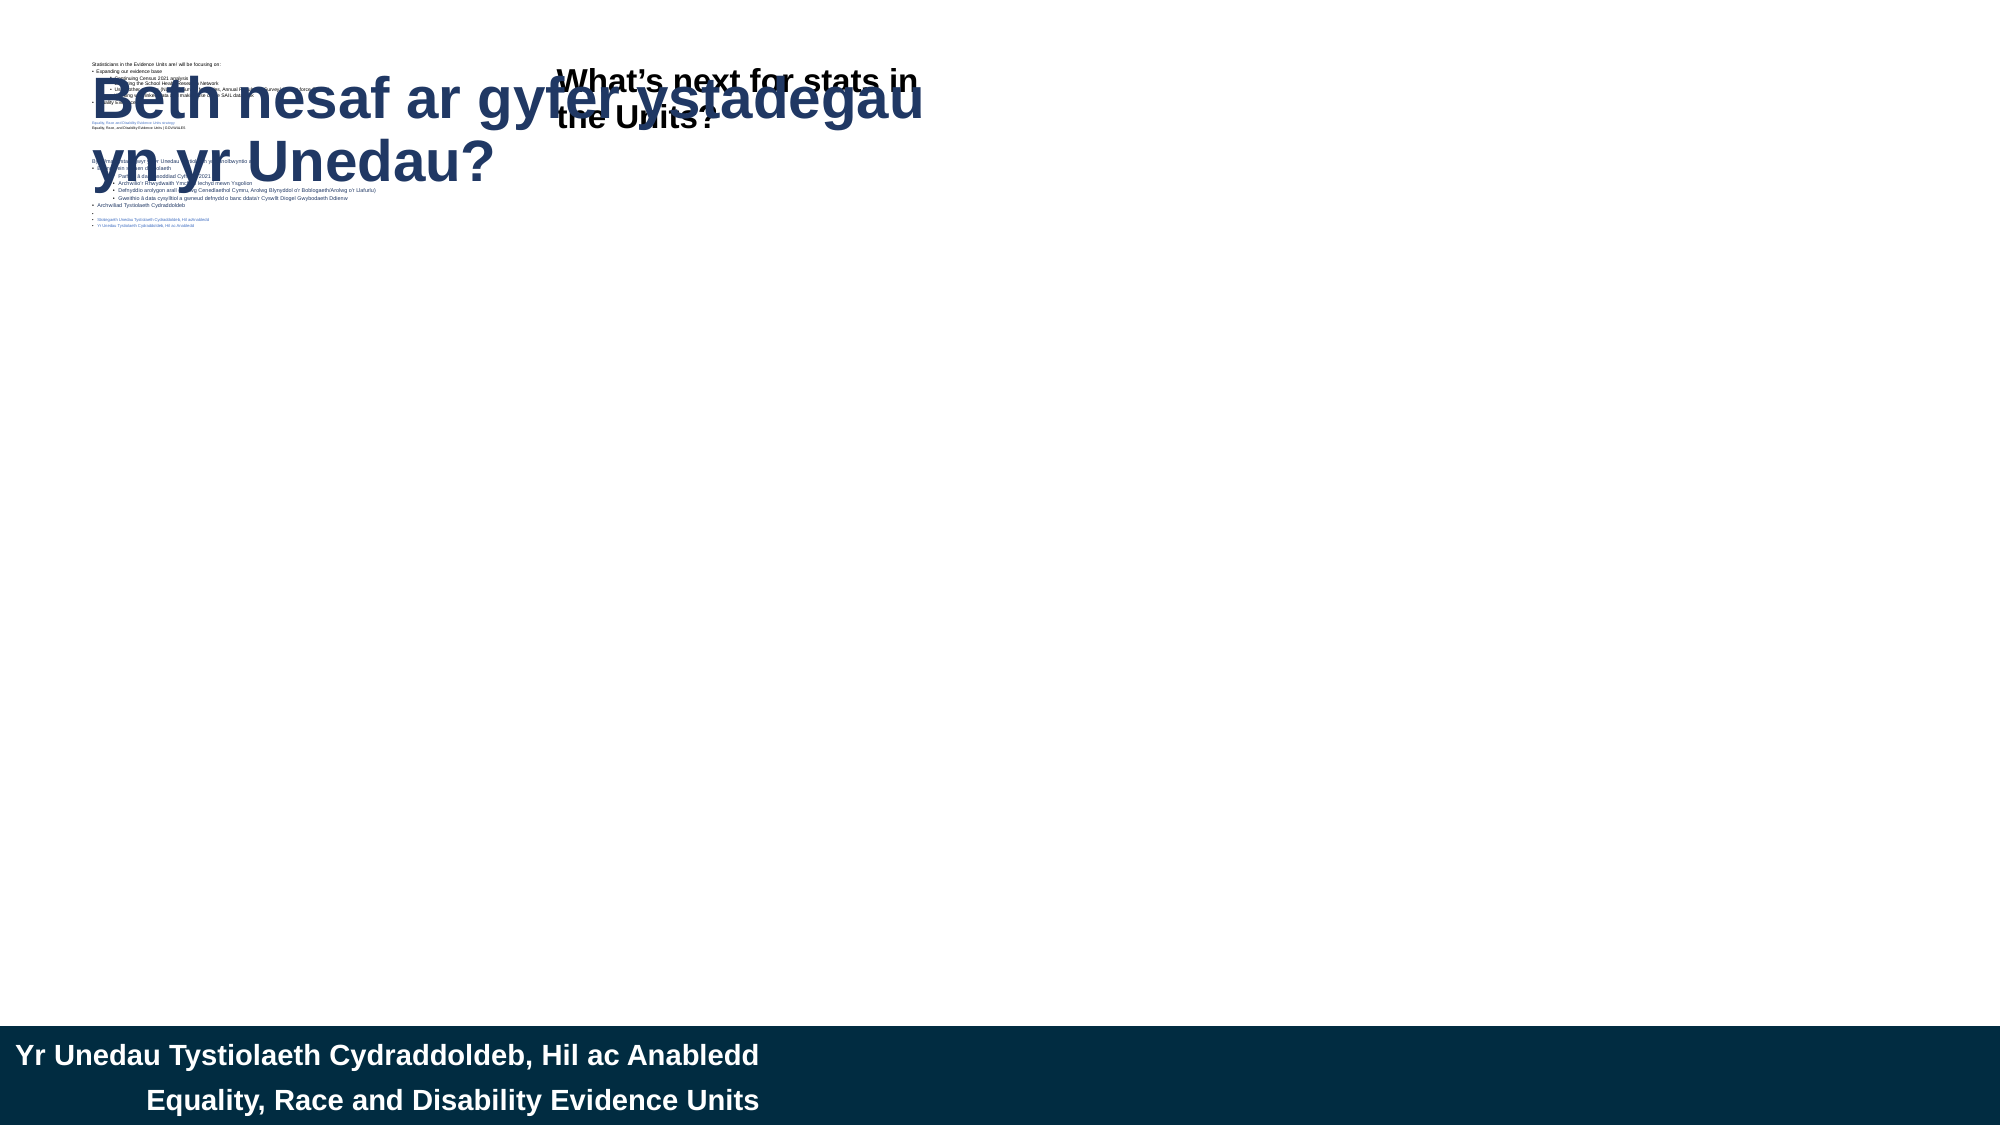

Beth nesaf ar gyfer ystadegau yn yr Unedau?
# Statisticians in the Evidence Units are/ will be focusing on:
Expanding our evidence base
Continuing Census 2021 analysis
Exploring the School Health Research Network
Using other surveys (National Survey for Wales, Annual Population Survey/ Labour force Survey)
Working with linked data and making use of the SAIL databank
Equality Evidence Audit
Equality, Race and Disability Evidence Units strategy
Equality, Race, and Disability Evidence Units | GOV.WALES
What’s next for stats in the Units?
Bydd/mae ystadegwyr yn yr Unedau Tystiolaeth yn canolbwyntio ar:
Ehangu ein sylfaen dystiolaeth
Parhau â dadansoddiad Cyfrifiad 2021
Archwilio’r Rhwydwaith Ymchwil Iechyd mewn Ysgolion
Defnyddio arolygon arall (Arolwg Cenedlaethol Cymru, Arolwg Blynyddol o'r Boblogaeth/Arolwg o'r Llafurlu)
Gweithio â data cysylltiol a gwneud defnydd o banc ddata’r Cyswllt Diogel Gwybodaeth Ddienw
Archwiliad Tystiolaeth Cydraddoldeb
Strategaeth Unedau Tystiolaeth Cydraddoldeb, Hil acAnabledd
Yr Unedau Tystiolaeth Cydraddoldeb, Hil ac Anabledd
Yr Unedau Tystiolaeth Cydraddoldeb, Hil ac Anabledd
Equality, Race and Disability Evidence Units